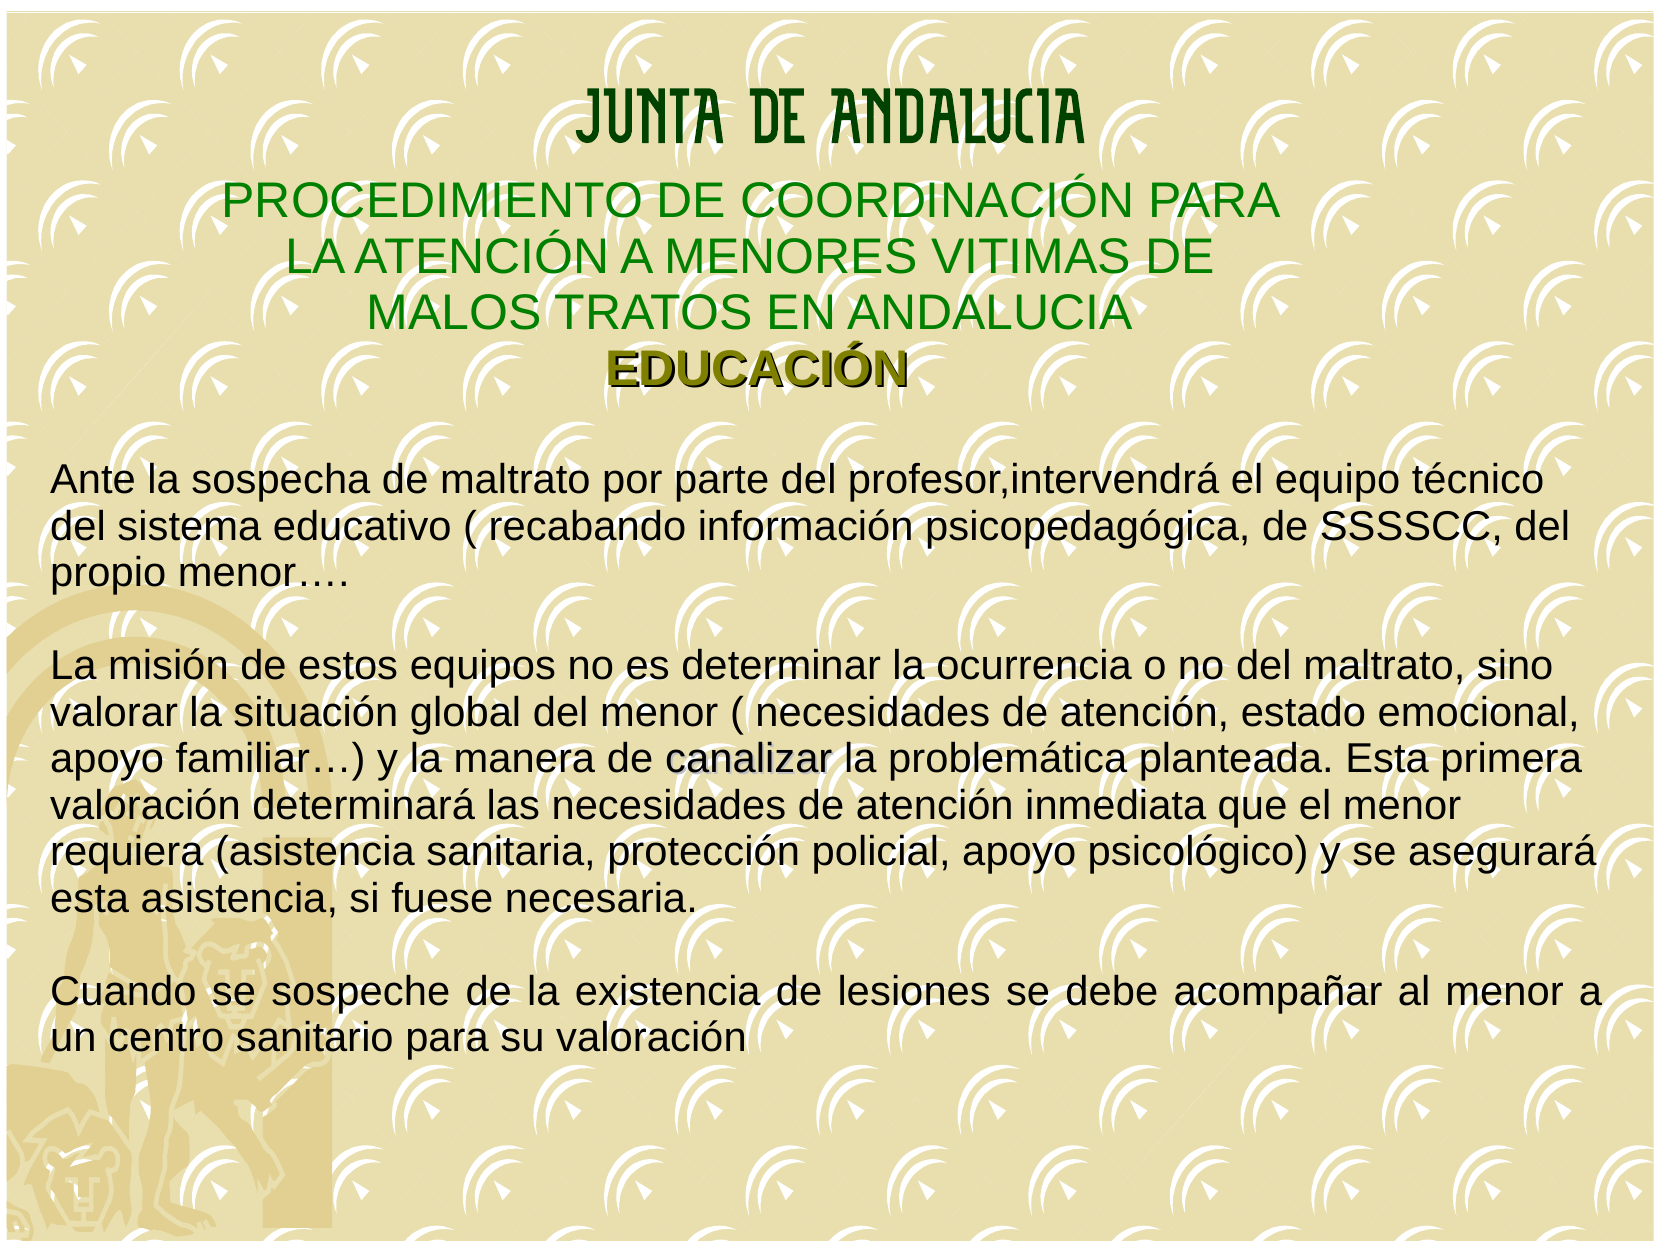

PROCEDIMIENTO DE COORDINACIÓN PARA LA ATENCIÓN A MENORES VITIMAS DE MALOS TRATOS EN ANDALUCIA
 EDUCACIÓN
#
Ante la sospecha de maltrato por parte del profesor,intervendrá el equipo técnico del sistema educativo ( recabando información psicopedagógica, de SSSSCC, del propio menor….
La misión de estos equipos no es determinar la ocurrencia o no del maltrato, sino valorar la situación global del menor ( necesidades de atención, estado emocional, apoyo familiar…) y la manera de canalizar la problemática planteada. Esta primera valoración determinará las necesidades de atención inmediata que el menor requiera (asistencia sanitaria, protección policial, apoyo psicológico) y se asegurará esta asistencia, si fuese necesaria.
Cuando se sospeche de la existencia de lesiones se debe acompañar al menor a un centro sanitario para su valoración